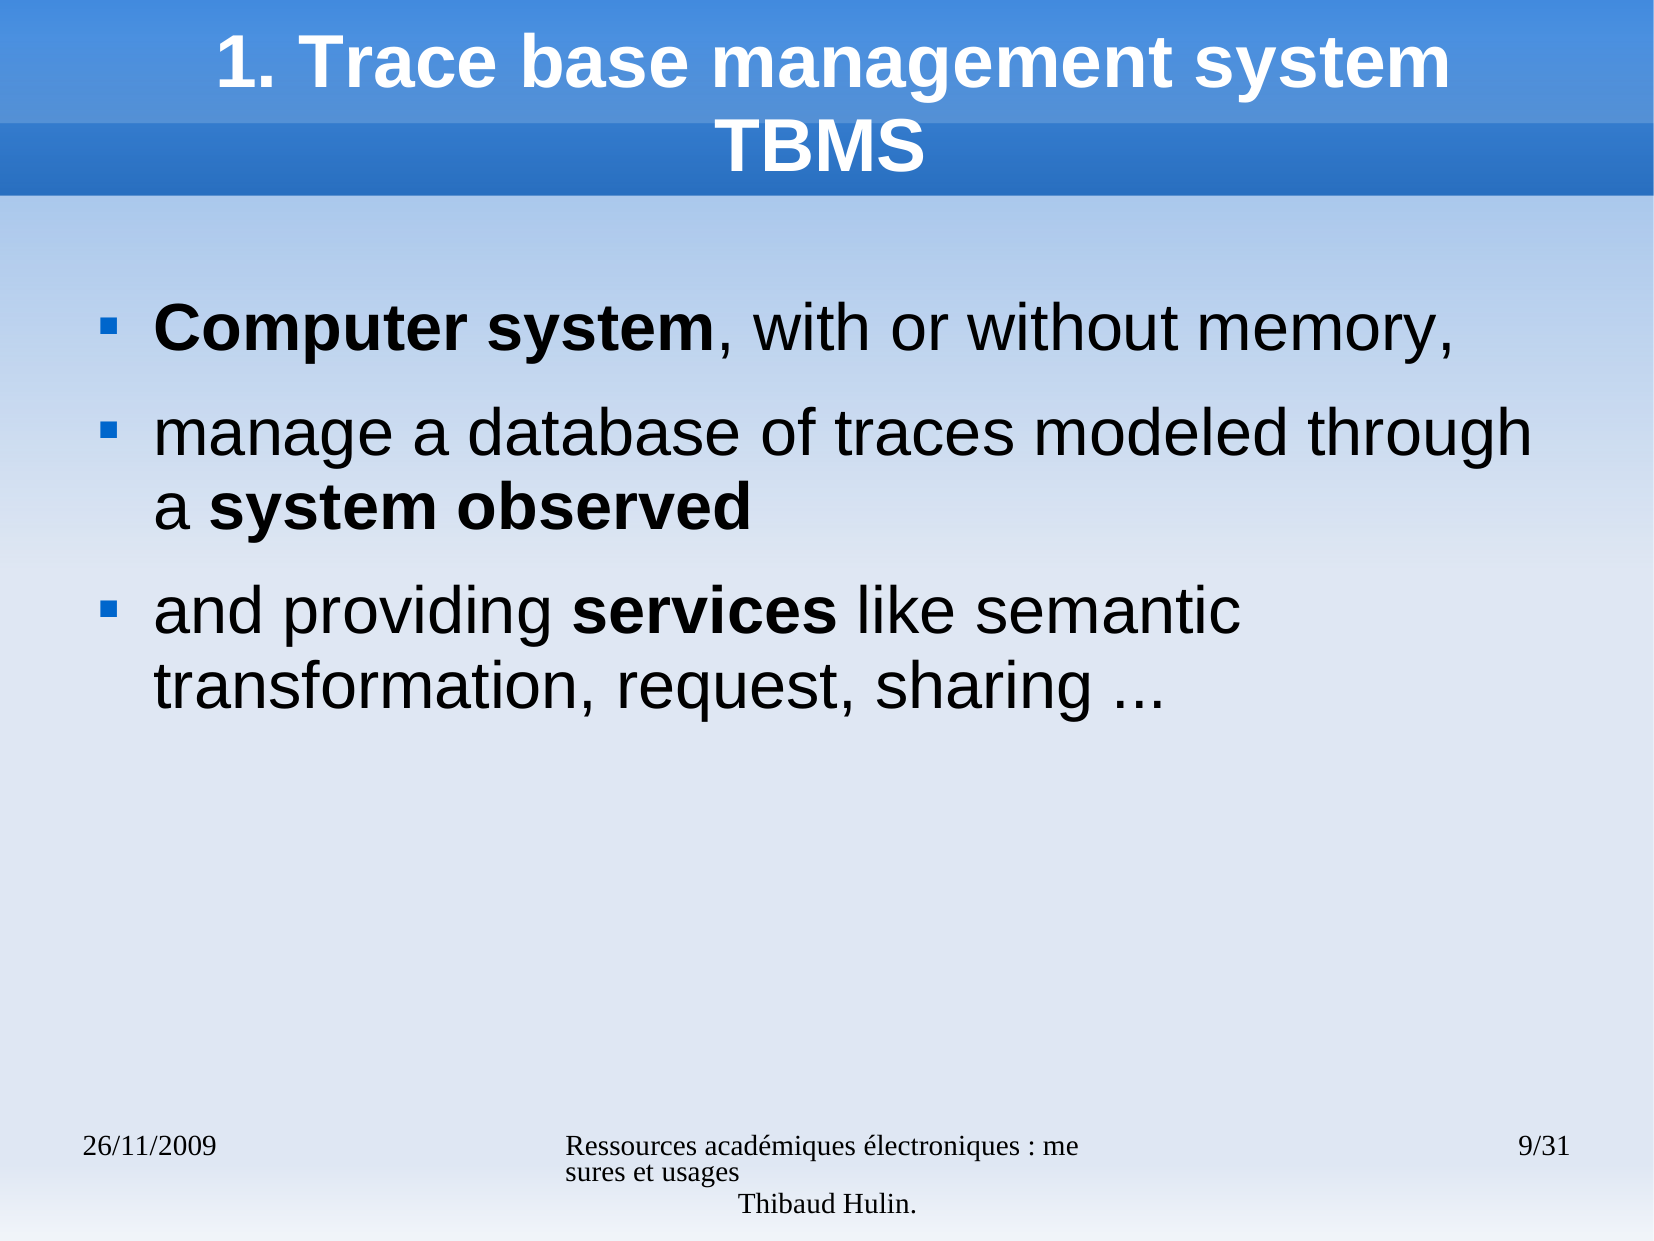

# 1. Trace base management system TBMS
Computer system, with or without memory,
manage a database of traces modeled through a system observed
and providing services like semantic transformation, request, sharing ...
26/11/2009
Ressources académiques électroniques : mesures et usages
9